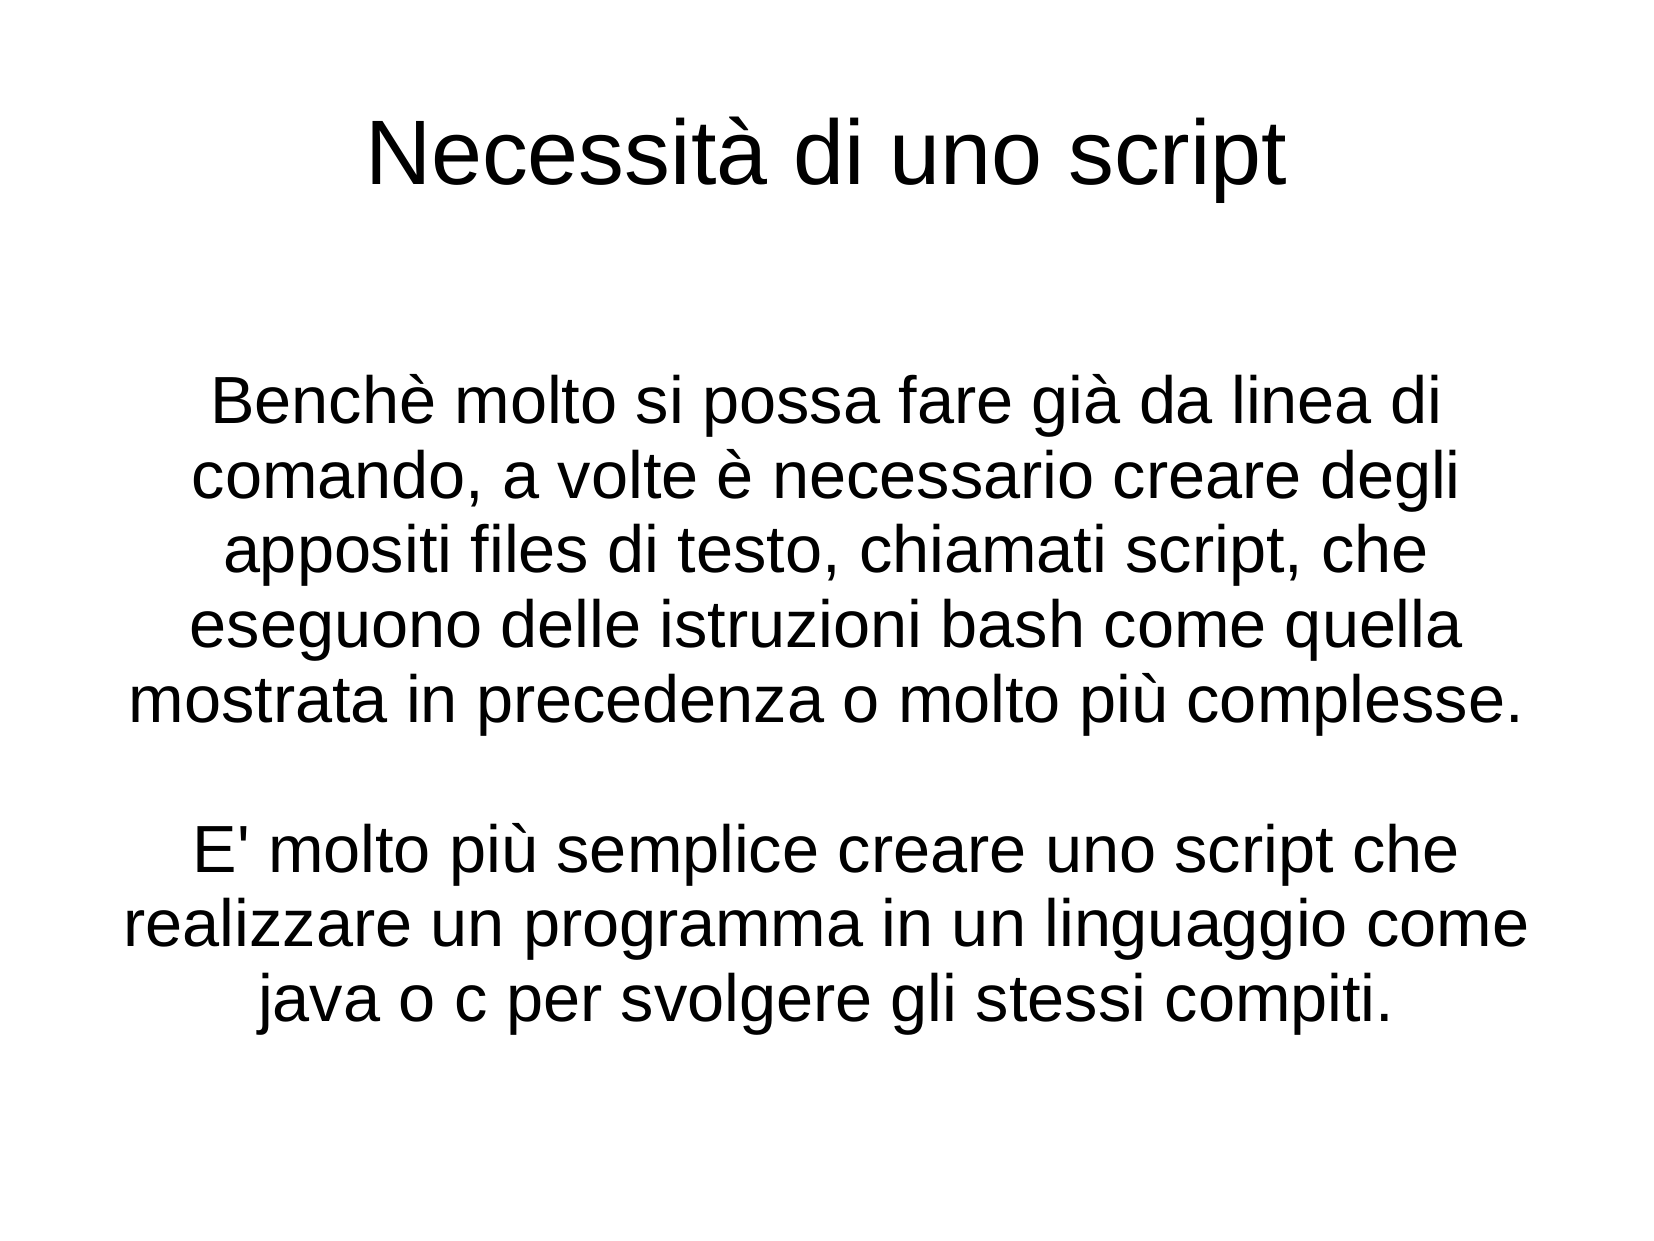

# Necessità di uno script
Benchè molto si possa fare già da linea di comando, a volte è necessario creare degli appositi files di testo, chiamati script, che eseguono delle istruzioni bash come quella mostrata in precedenza o molto più complesse.
E' molto più semplice creare uno script che realizzare un programma in un linguaggio come java o c per svolgere gli stessi compiti.